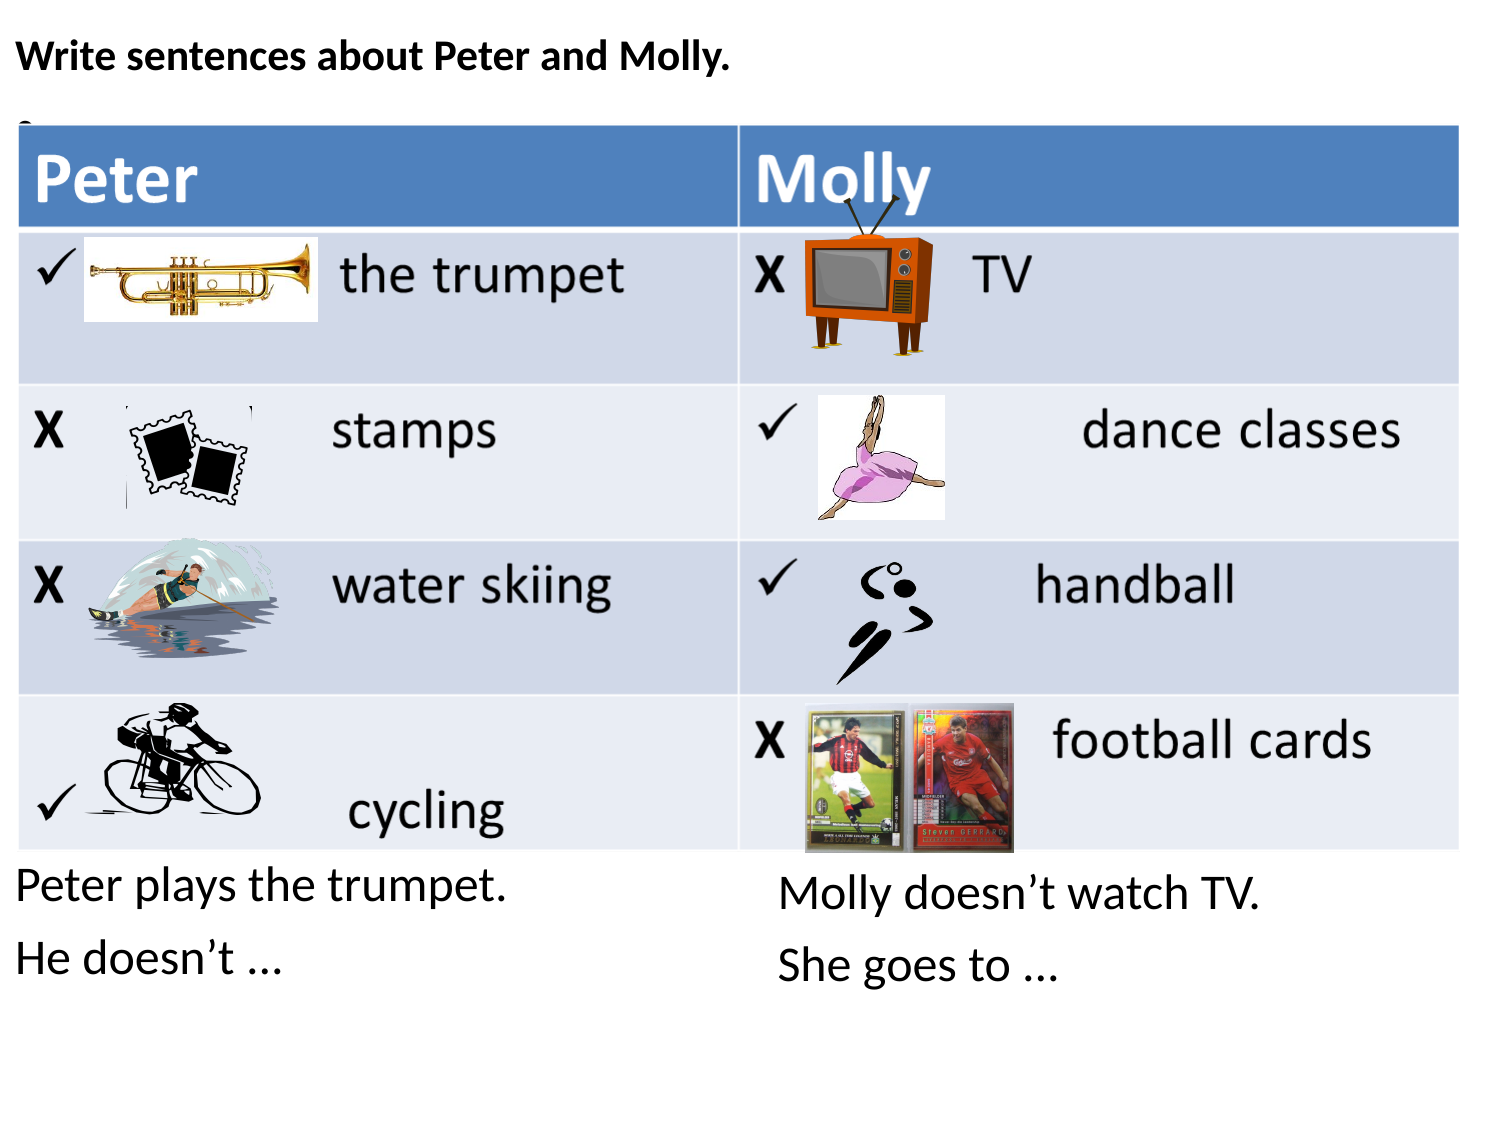

# Write sentences about Peter and Molly.
Peter plays the trumpet.
He
Peter plays the trumpet.
He doesn’t ...
Molly doesn’t watch TV.
She goes to ...